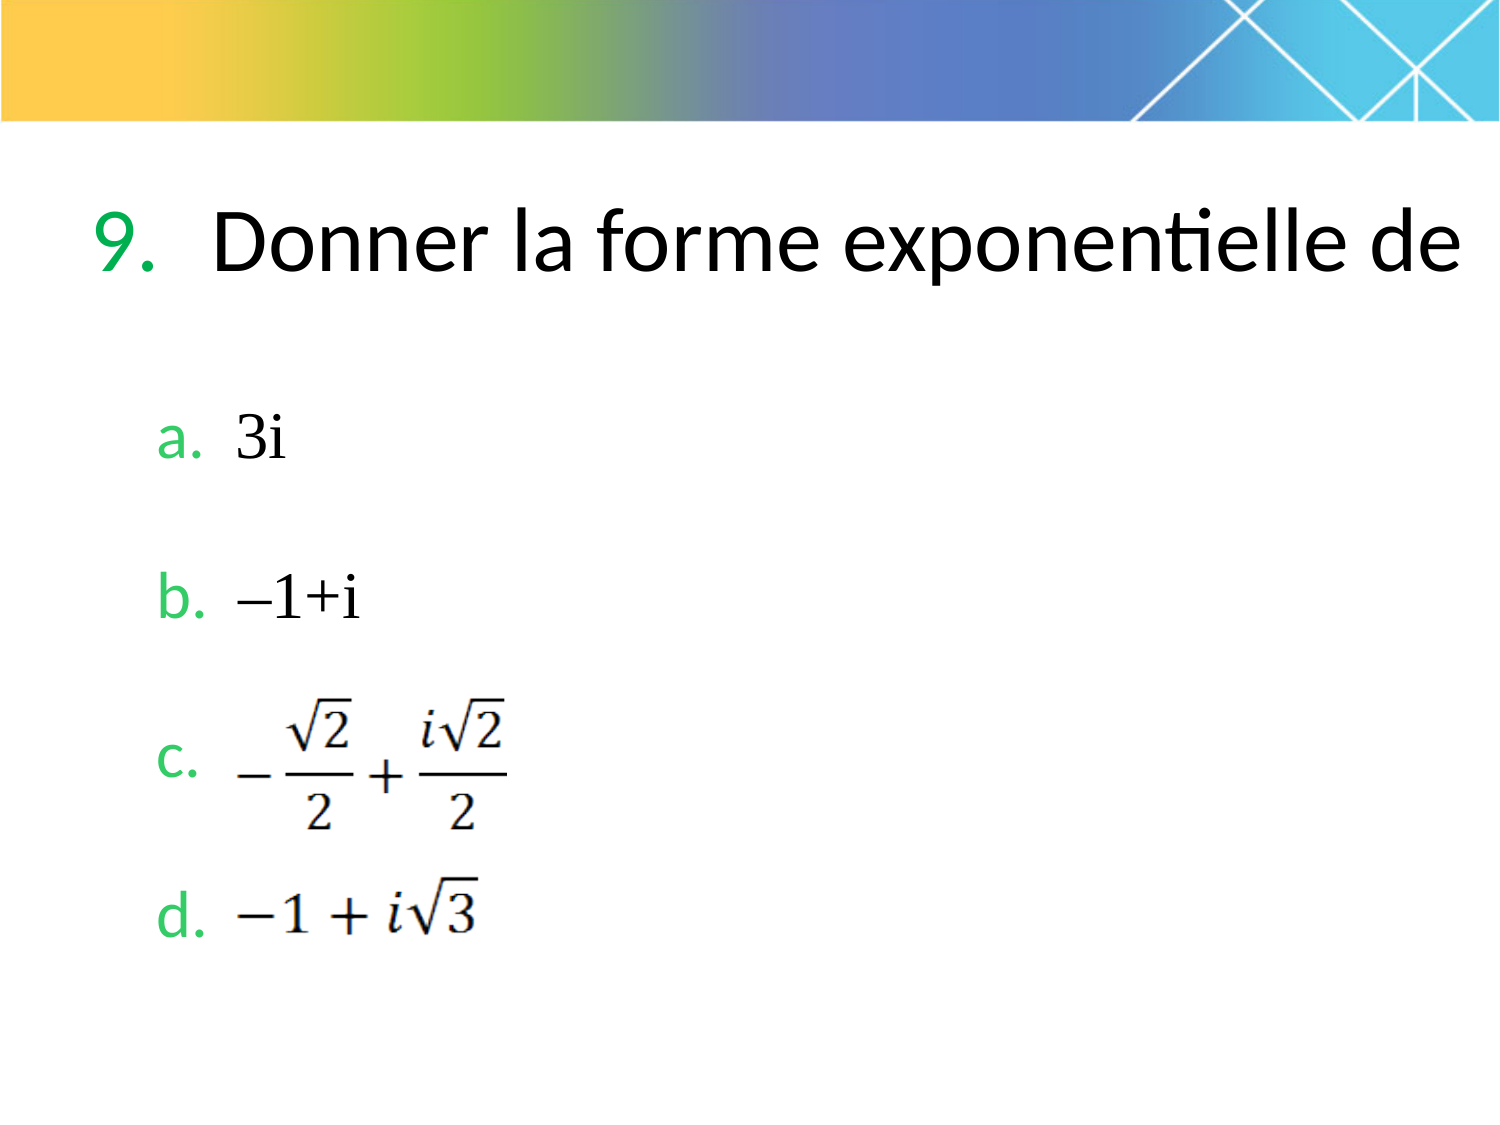

# Donner la forme exponentielle de
a. 3i
b. –1+i
c.
d.